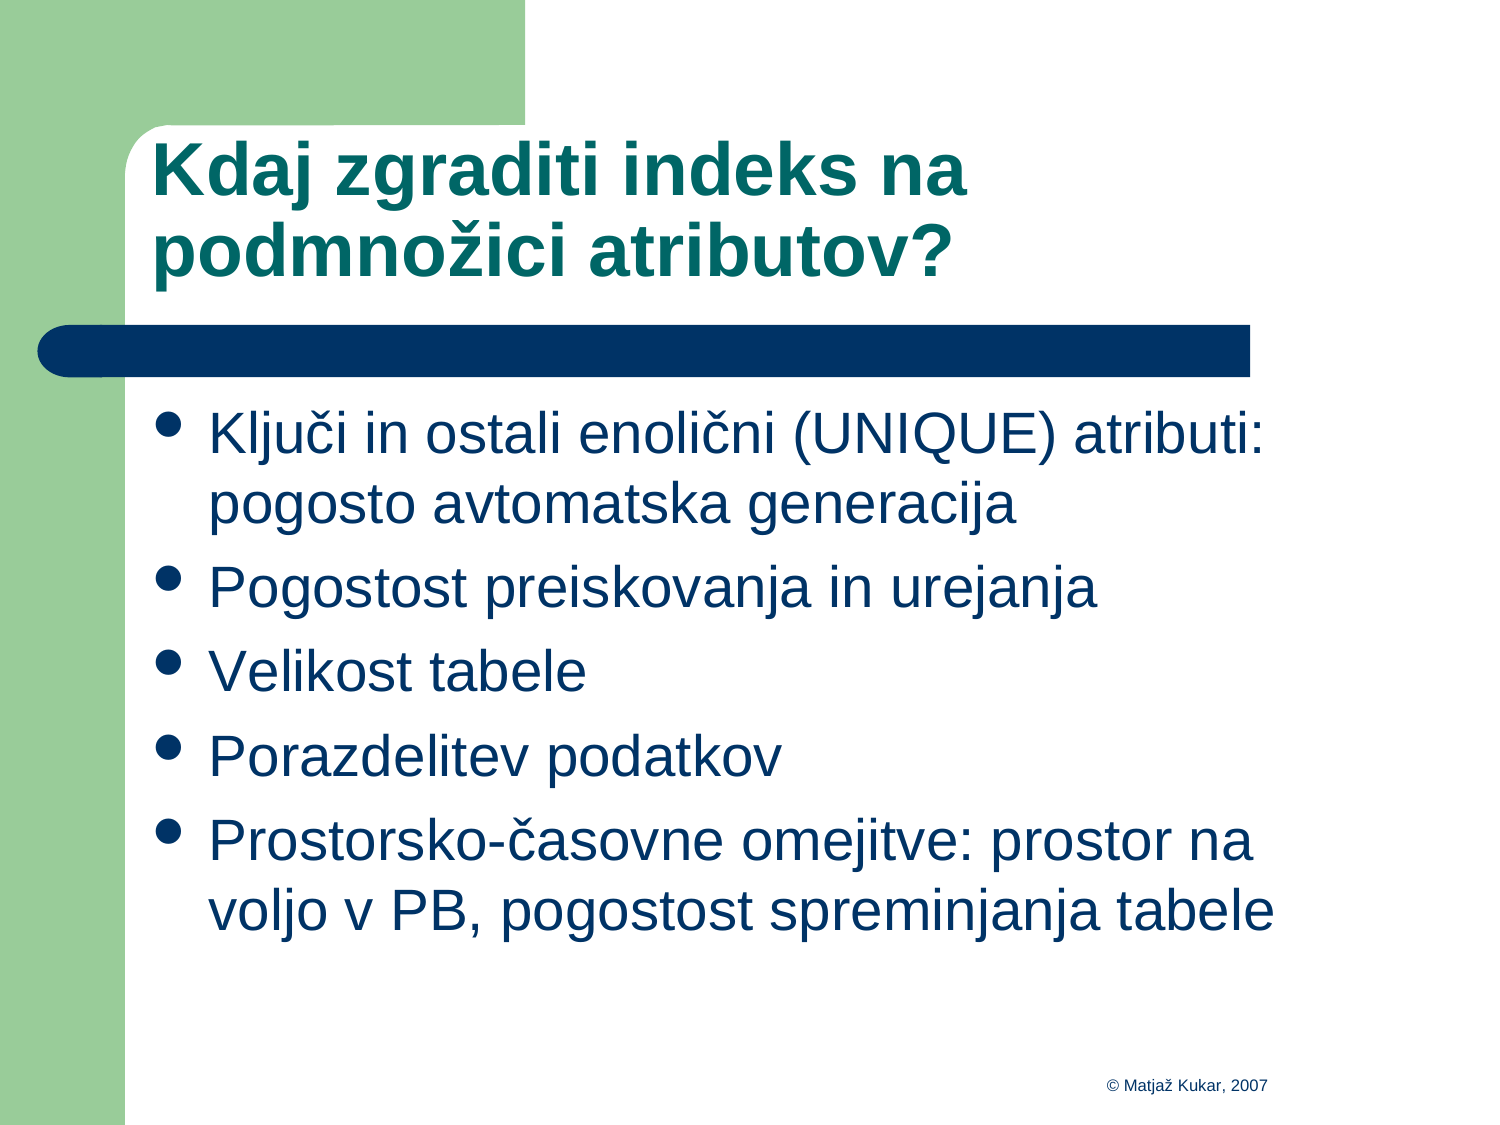

# Kdaj zgraditi indeks na podmnožici atributov?
Ključi in ostali enolični (UNIQUE) atributi: pogosto avtomatska generacija
Pogostost preiskovanja in urejanja
Velikost tabele
Porazdelitev podatkov
Prostorsko-časovne omejitve: prostor na voljo v PB, pogostost spreminjanja tabele
© Matjaž Kukar, 2007